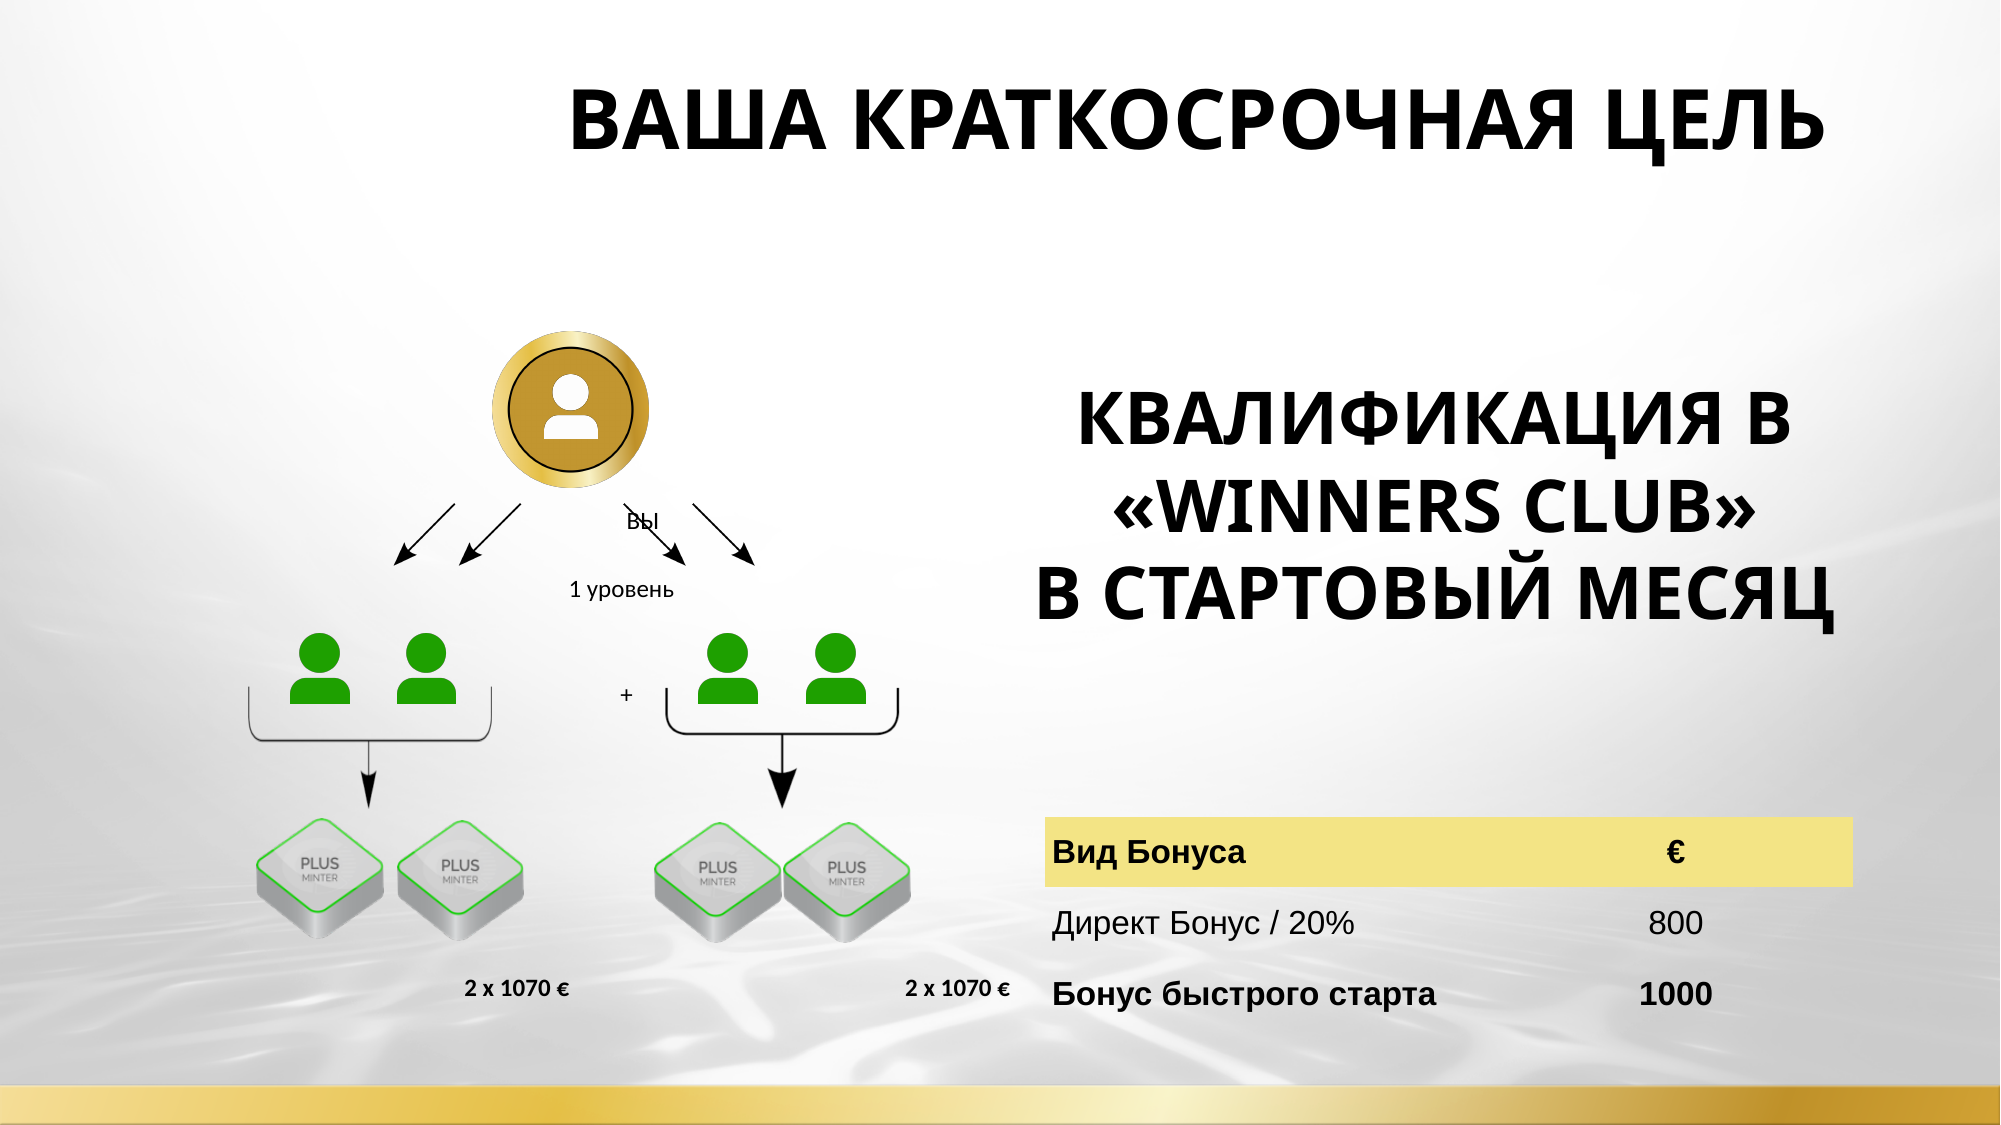

ВАША КРАТКОСРОЧНАЯ ЦЕЛЬ
 КВАЛИФИКАЦИЯ В
«WINNERS CLUB»
В СТАРТОВЫЙ МЕСЯЦ
ВЫ
1 уровень
+
| Вид Бонуса | € |
| --- | --- |
| Директ Бонус / 20% | 800 |
| Бонус быстрого старта | 1000 |
2 х 1070 €
2 х 1070 €